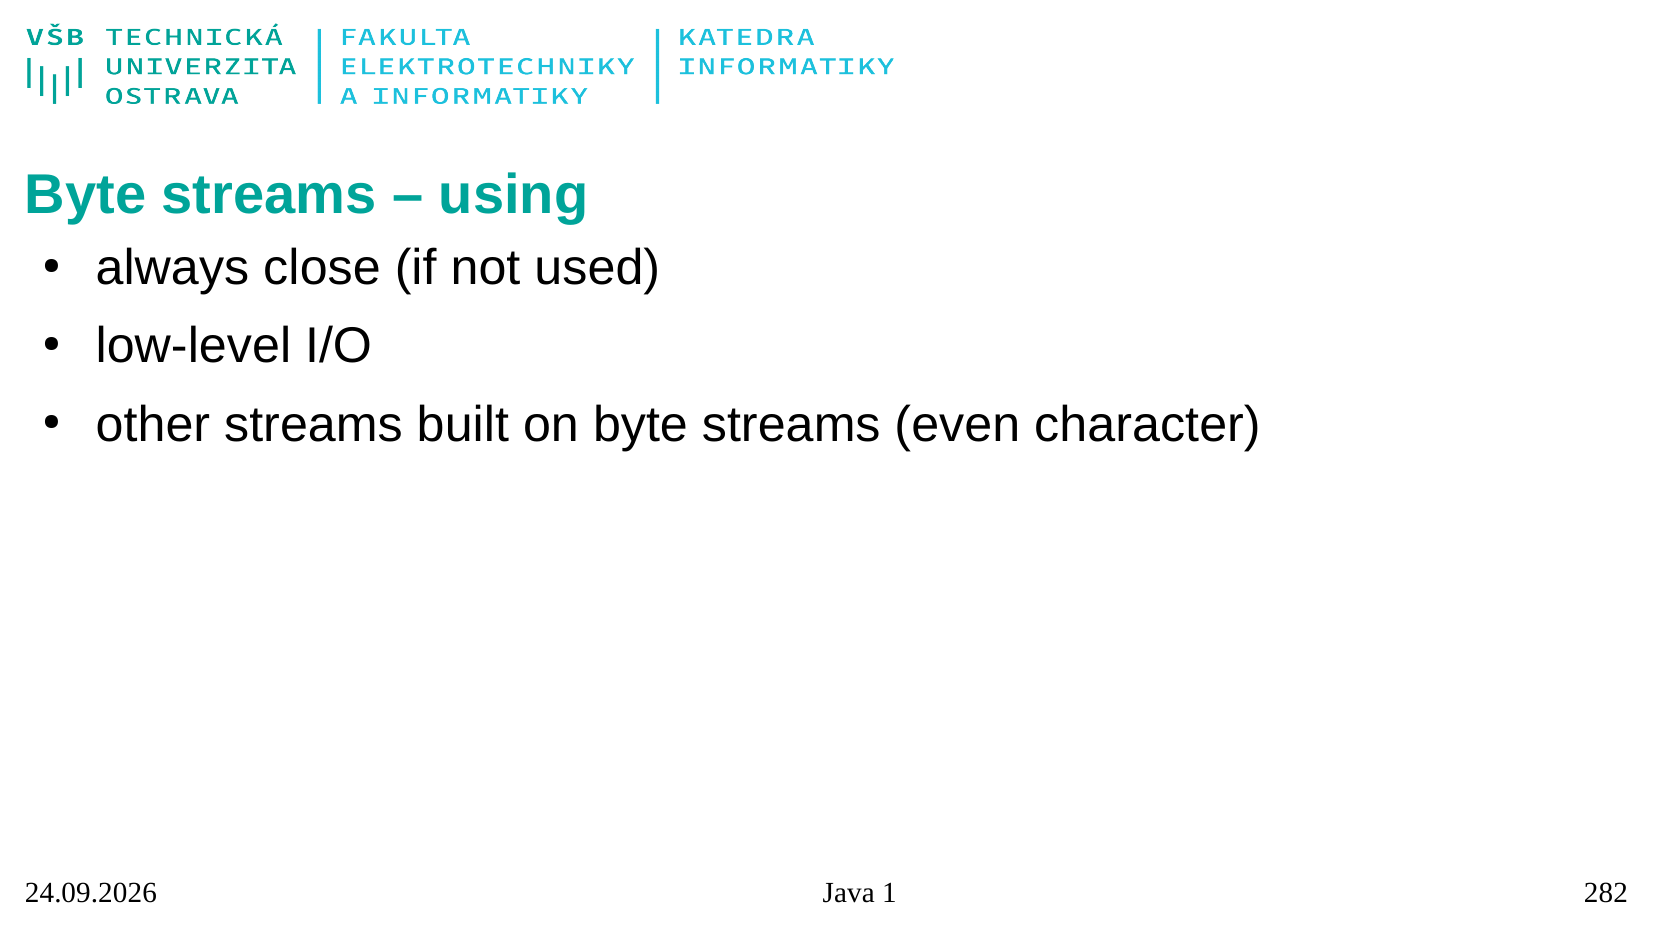

# Byte streams – using
always close (if not used)
low-level I/O
other streams built on byte streams (even character)
Java 1
282